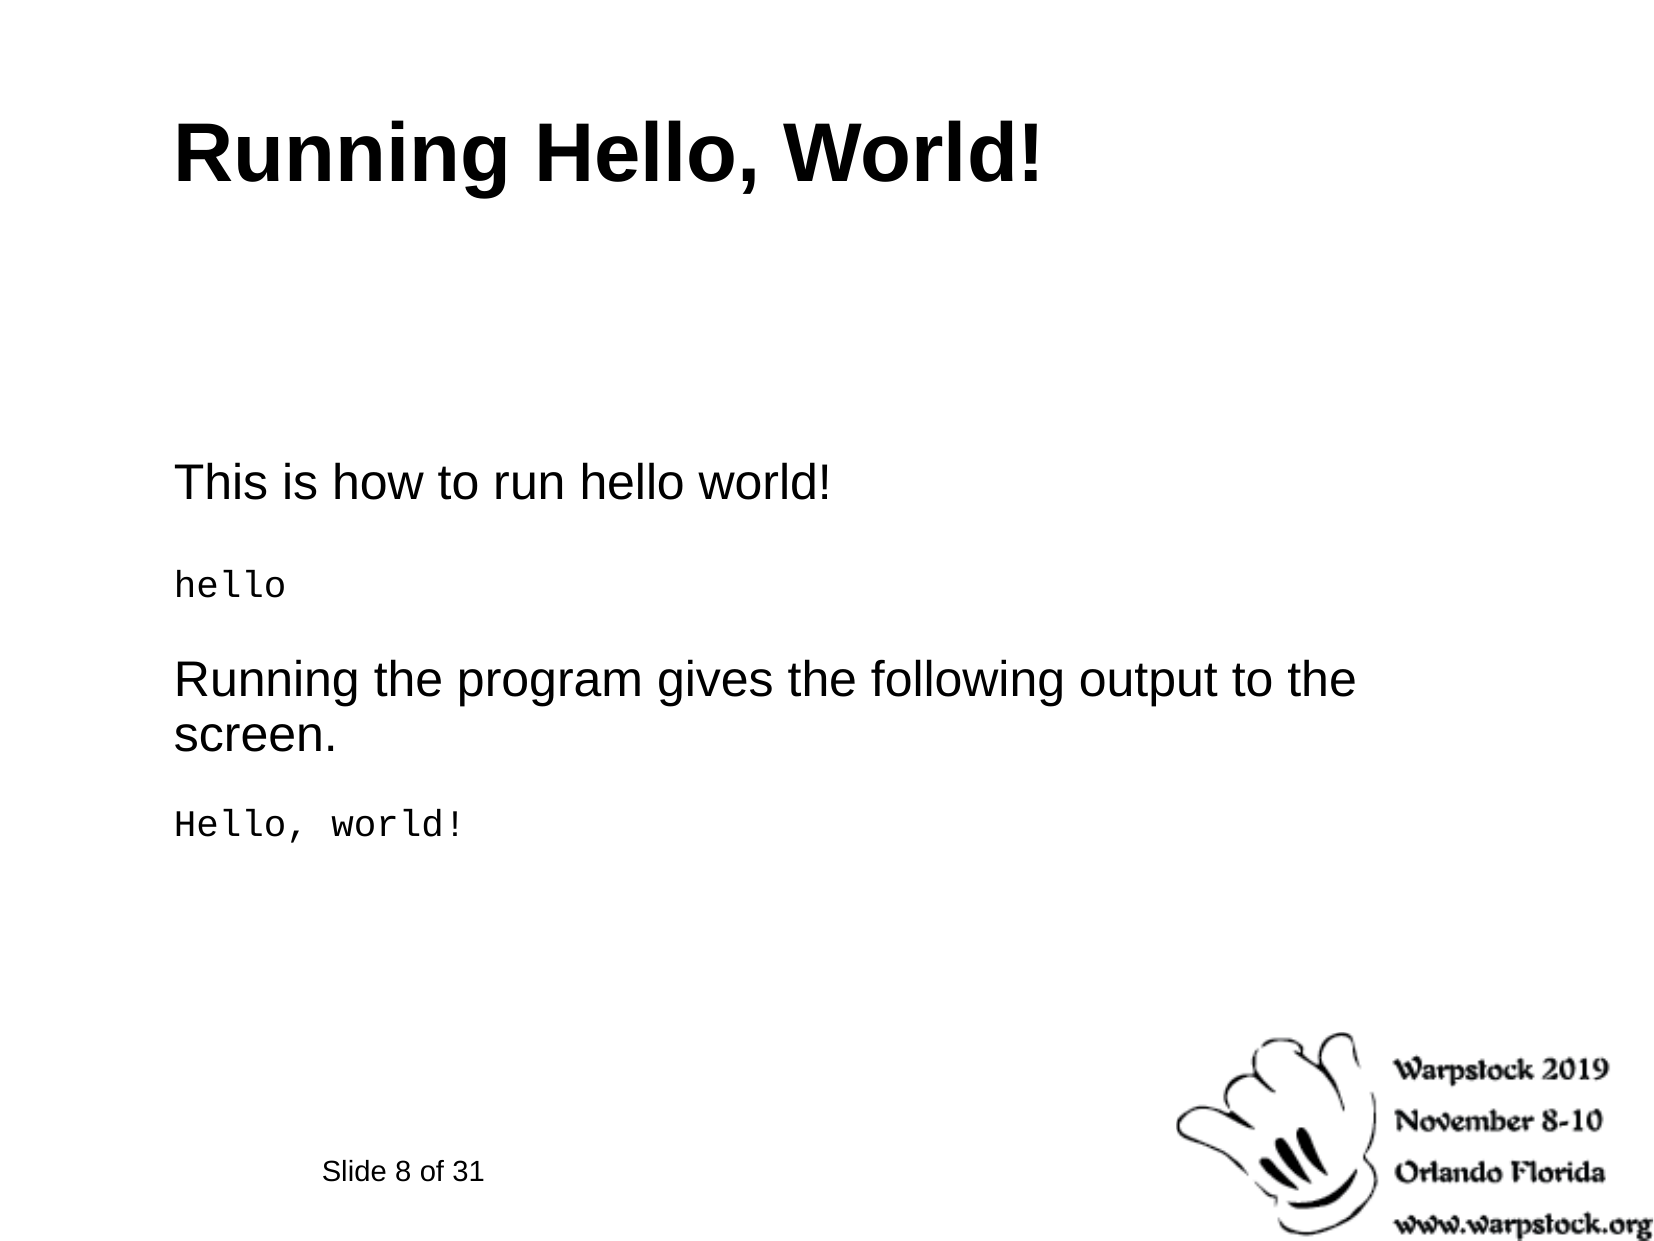

# Running Hello, World!
This is how to run hello world!
hello
Running the program gives the following output to the screen.
Hello, world!